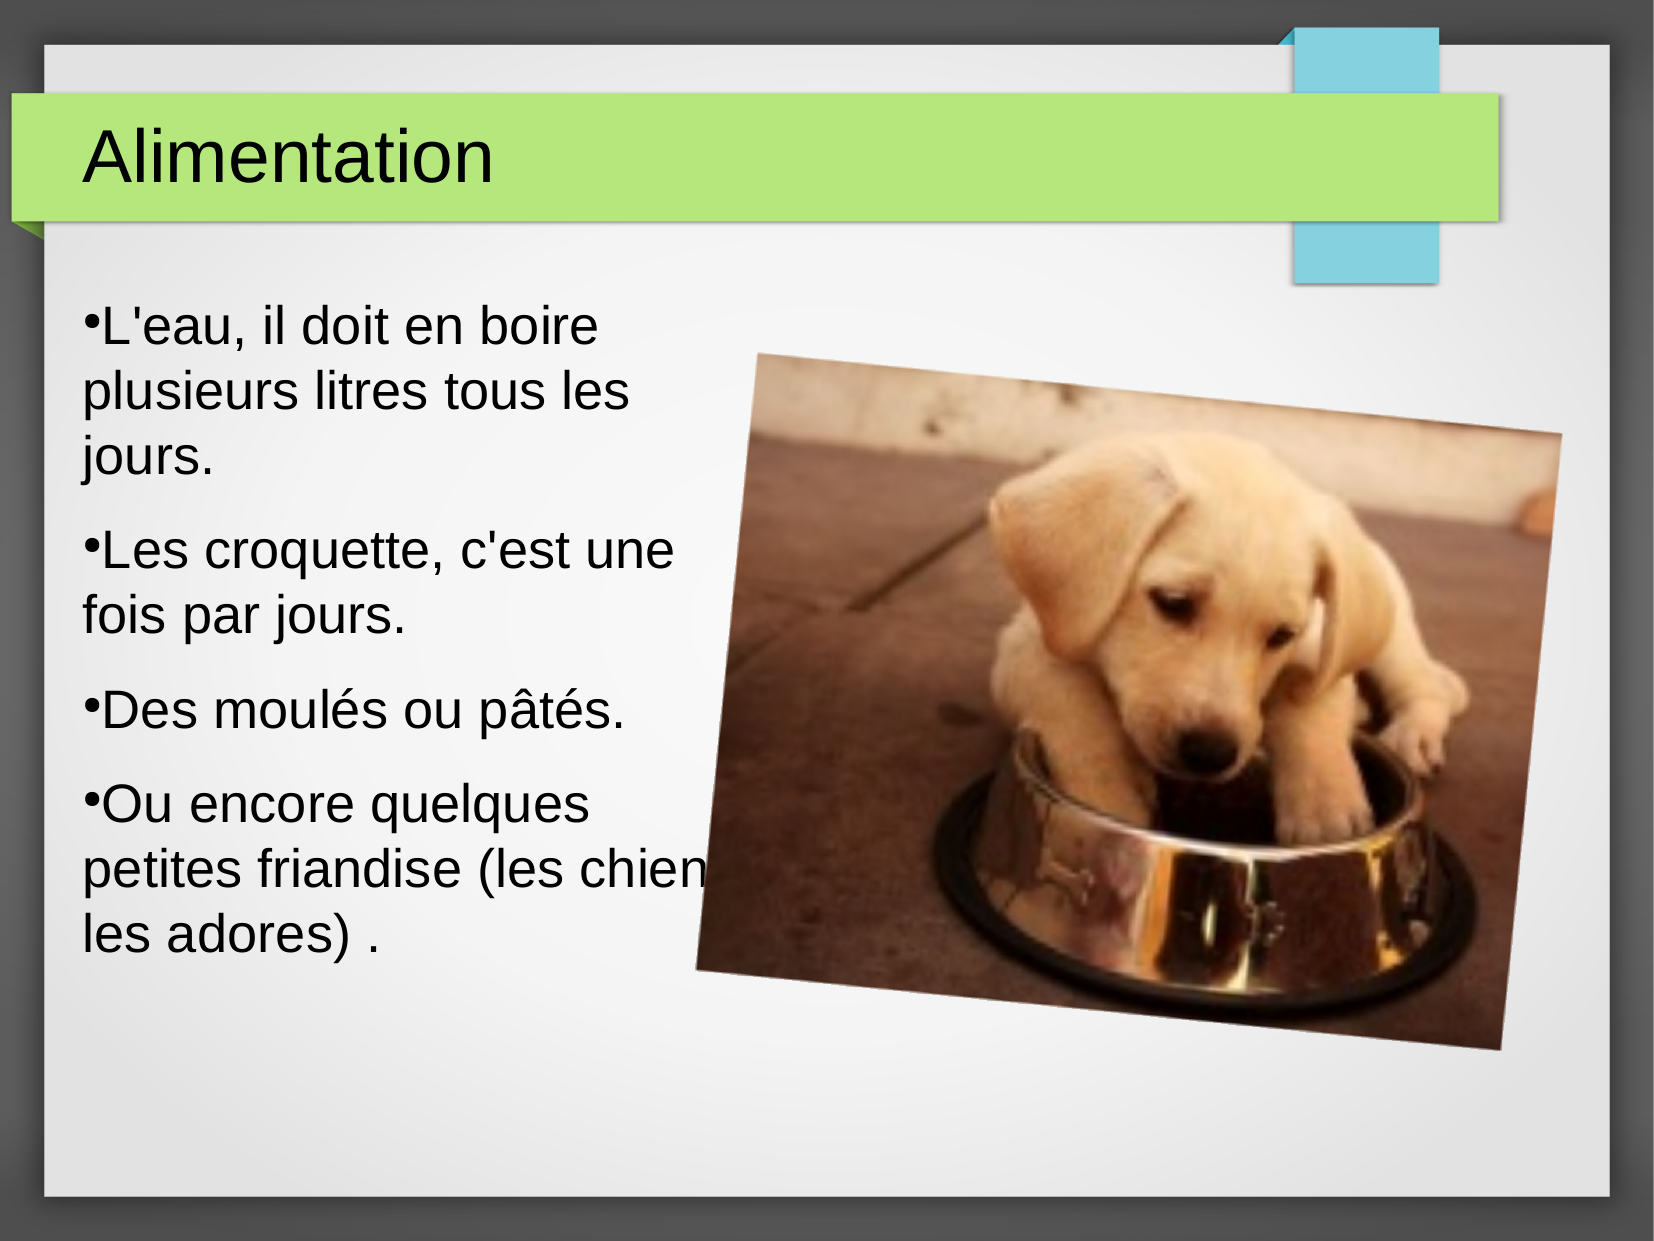

# Alimentation
L'eau, il doit en boire plusieurs litres tous les jours.
Les croquette, c'est une fois par jours.
Des moulés ou pâtés.
Ou encore quelques petites friandise (les chiens les adores) .